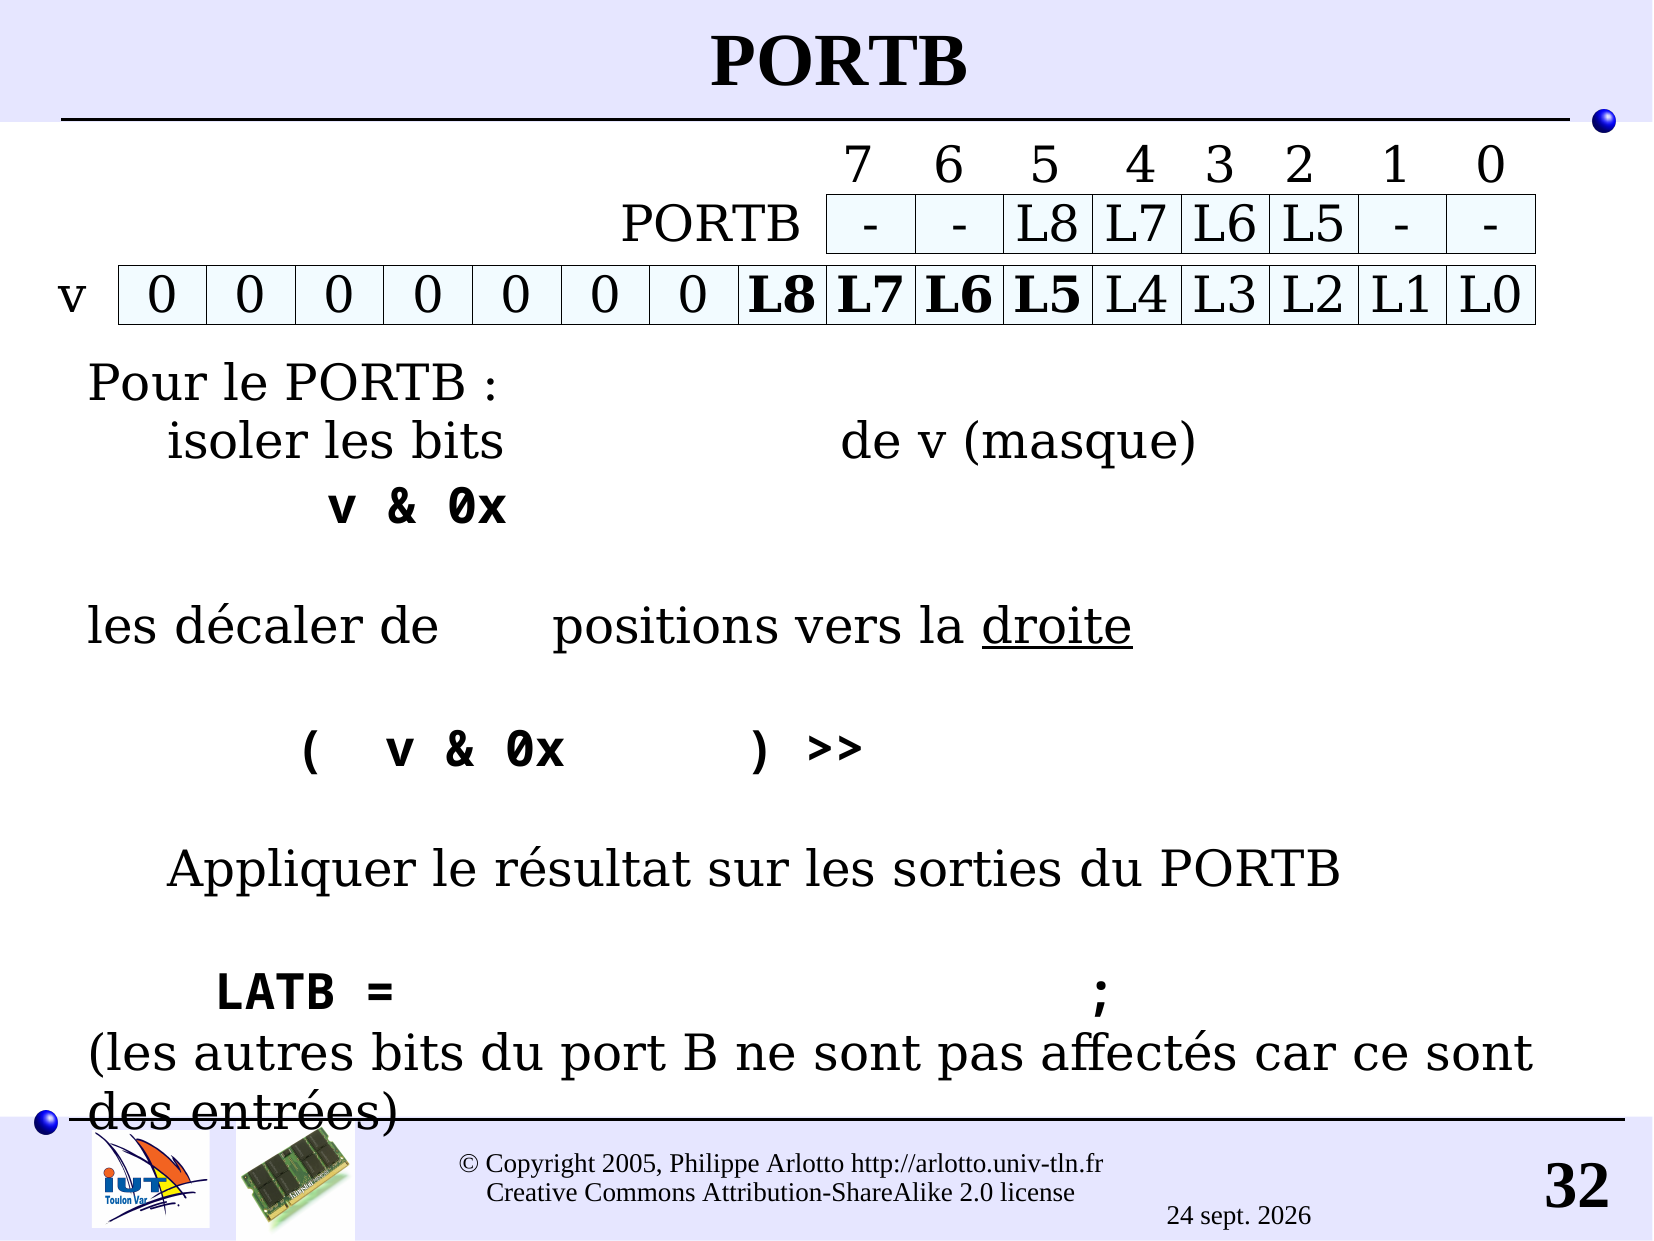

# PORTB
 7	 6 5 4 3 2 1 0
PORTB
-
-
L8
L7
L6
L5
-
-
v
0
0
0
0
0
0
0
L8
L7
L6
L5
L4
L3
L2
L1
L0
Pour le PORTB :
 isoler les bits de v (masque)
 v & 0x
les décaler de positions vers la droite
 ( v & 0x ) >>
 Appliquer le résultat sur les sorties du PORTB
 LATB =  ;
(les autres bits du port B ne sont pas affectés car ce sont des entrées)